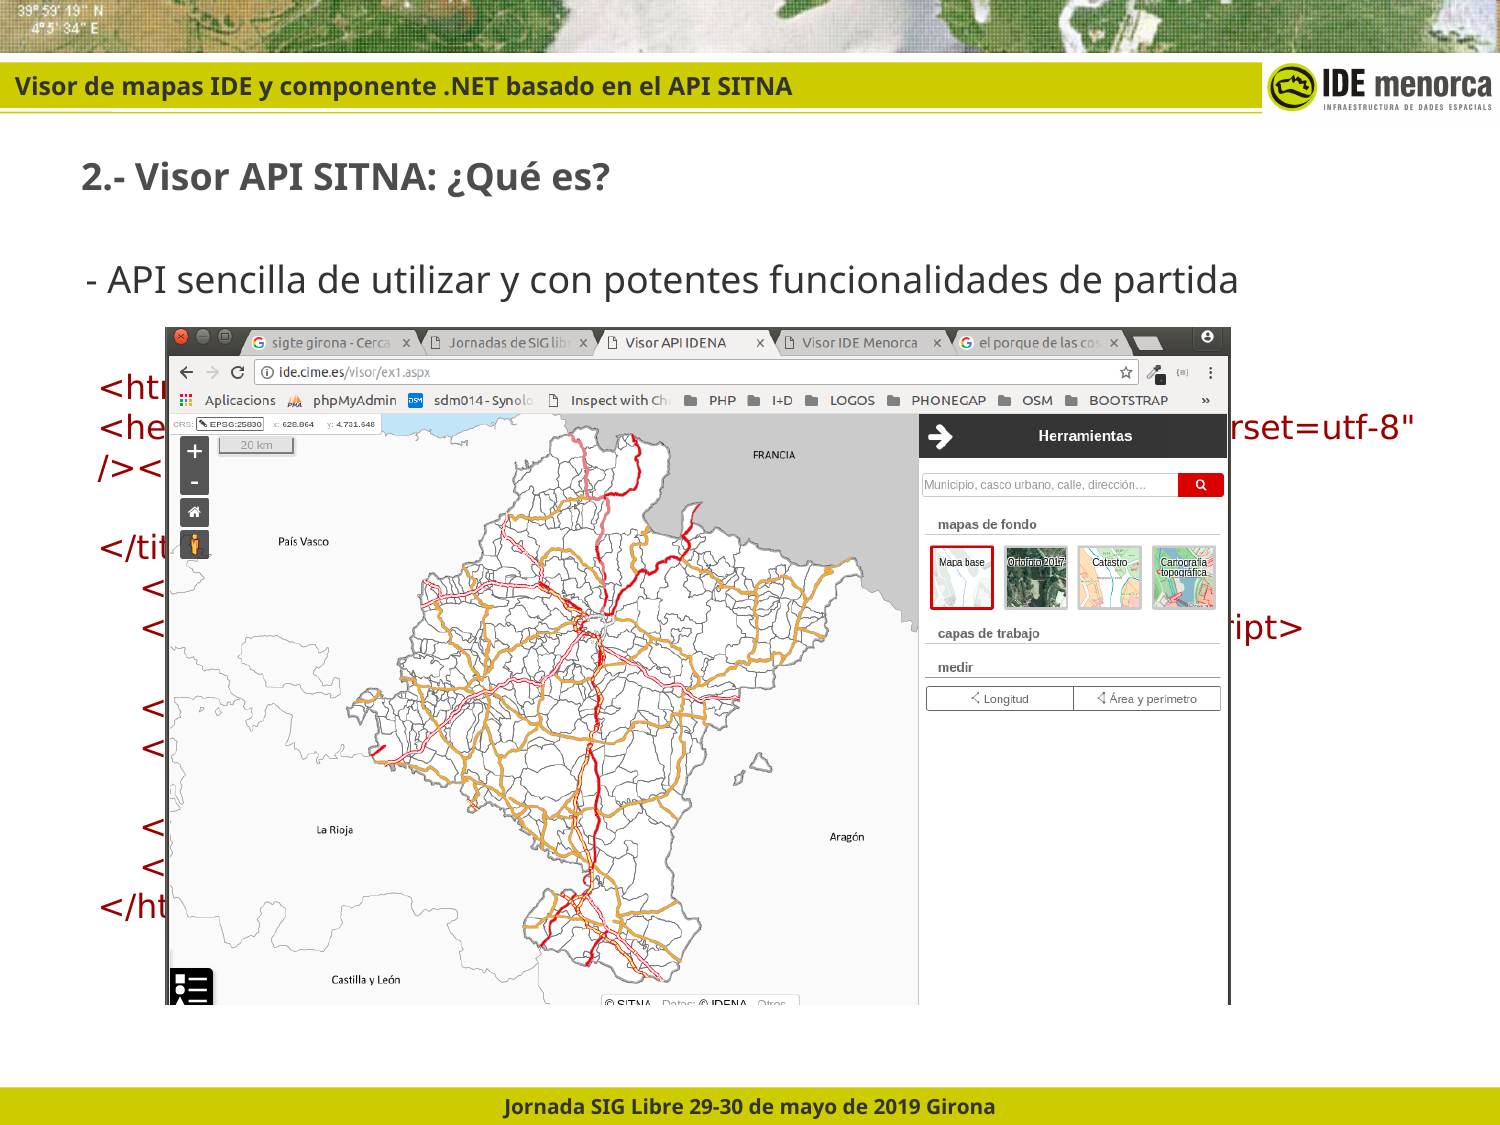

Visor de mapas IDE y componente .NET basado en el API SITNA
2.- Visor API SITNA: ¿Qué es?
- API sencilla de utilizar y con potentes funcionalidades de partida
<html xmlns="http://www.w3.org/1999/xhtml">
<head><meta http-equiv="Content-Type" content="text/html; charset=utf-8" /><title>
	Visor API IDENA
</title></head>
 <body>
 <script src="//sitna.tracasa.es/api/" type="text/javascript"></script>
 <div id="mapa"></div>
 <script>
 var map = new SITNA.Map("mapa");
 </script>
 </body>
</html>
Jornada SIG Libre 29-30 de mayo de 2019 Girona